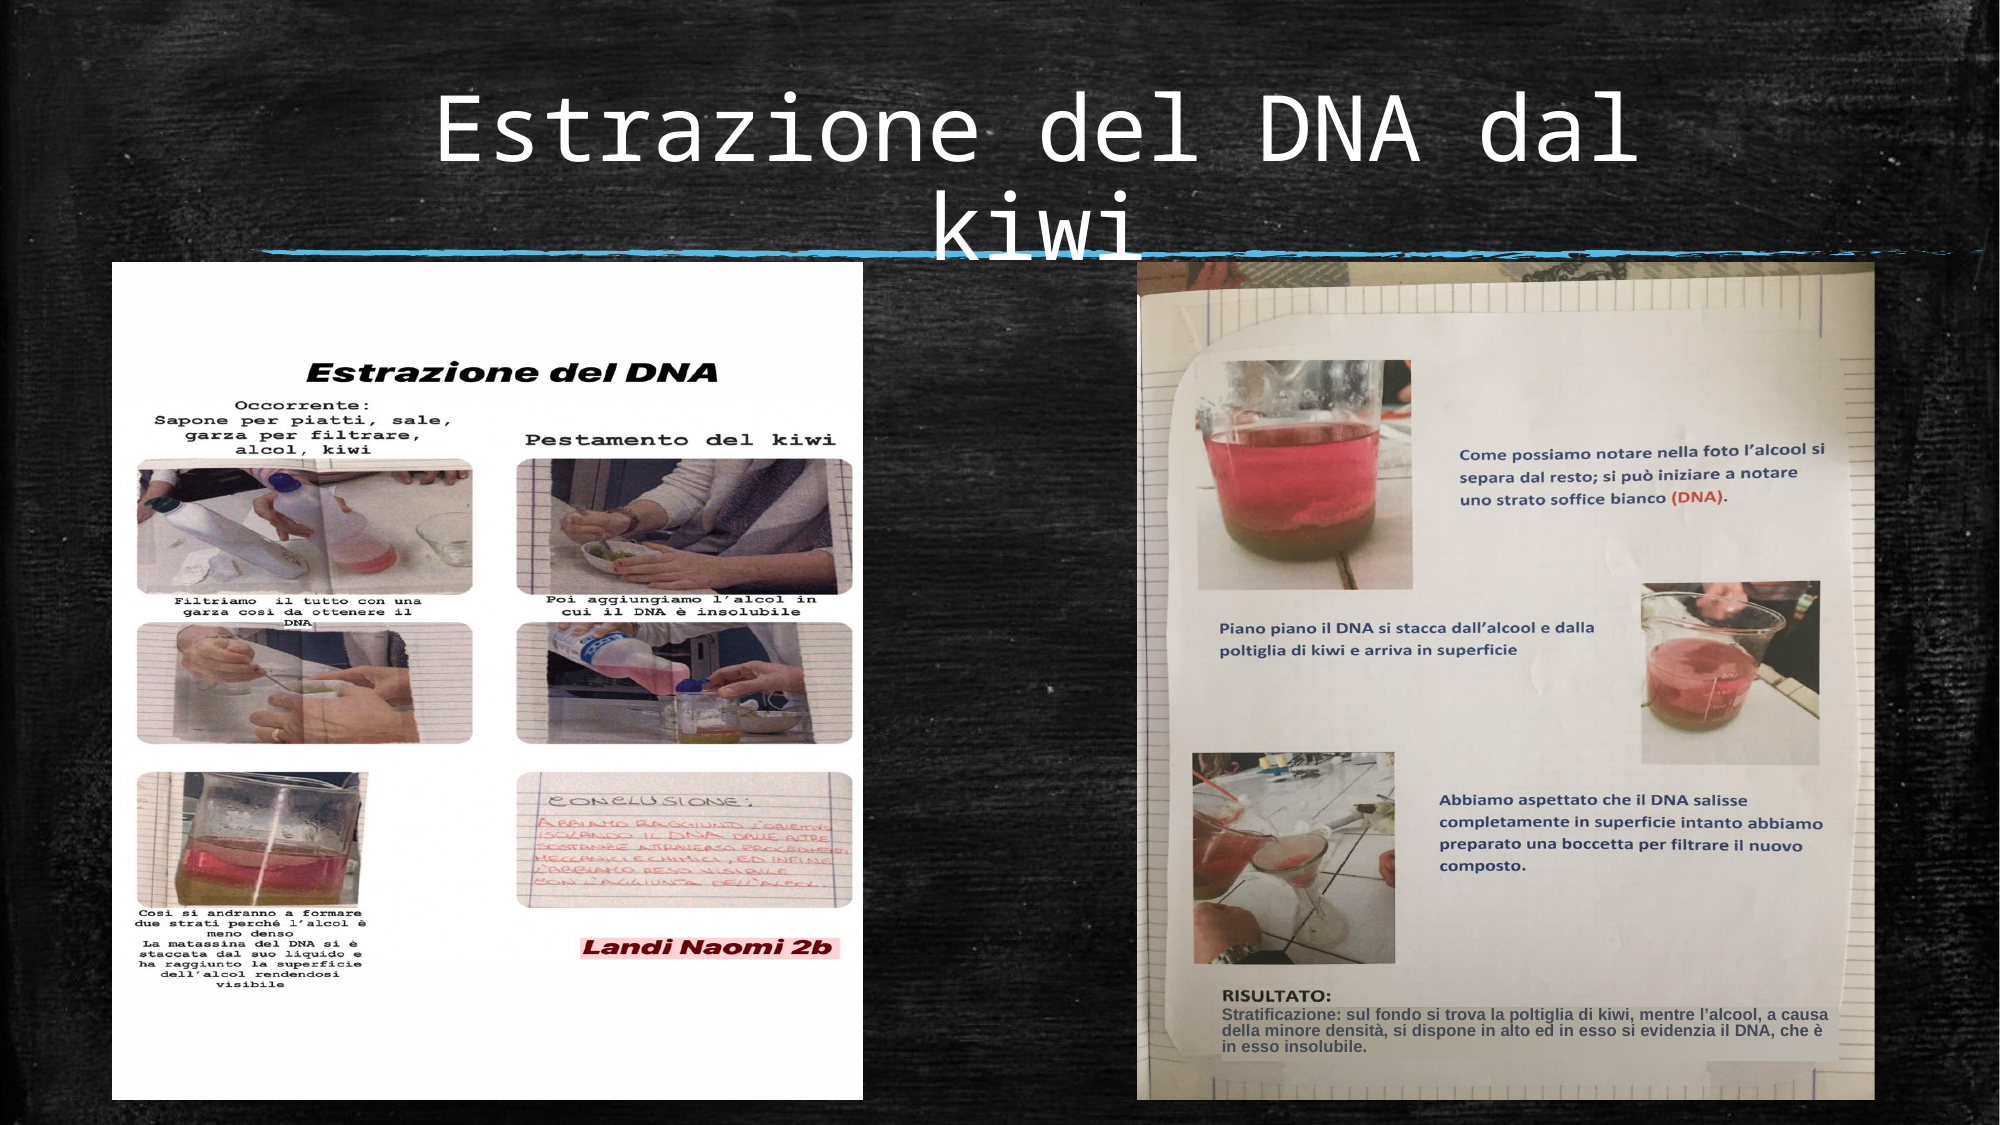

# Estrazione del DNA dal kiwi
Stratificazione: sul fondo si trova la poltiglia di kiwi, mentre l’alcool, a causa della minore densità, si dispone in alto ed in esso si evidenzia il DNA, che è in esso insolubile.